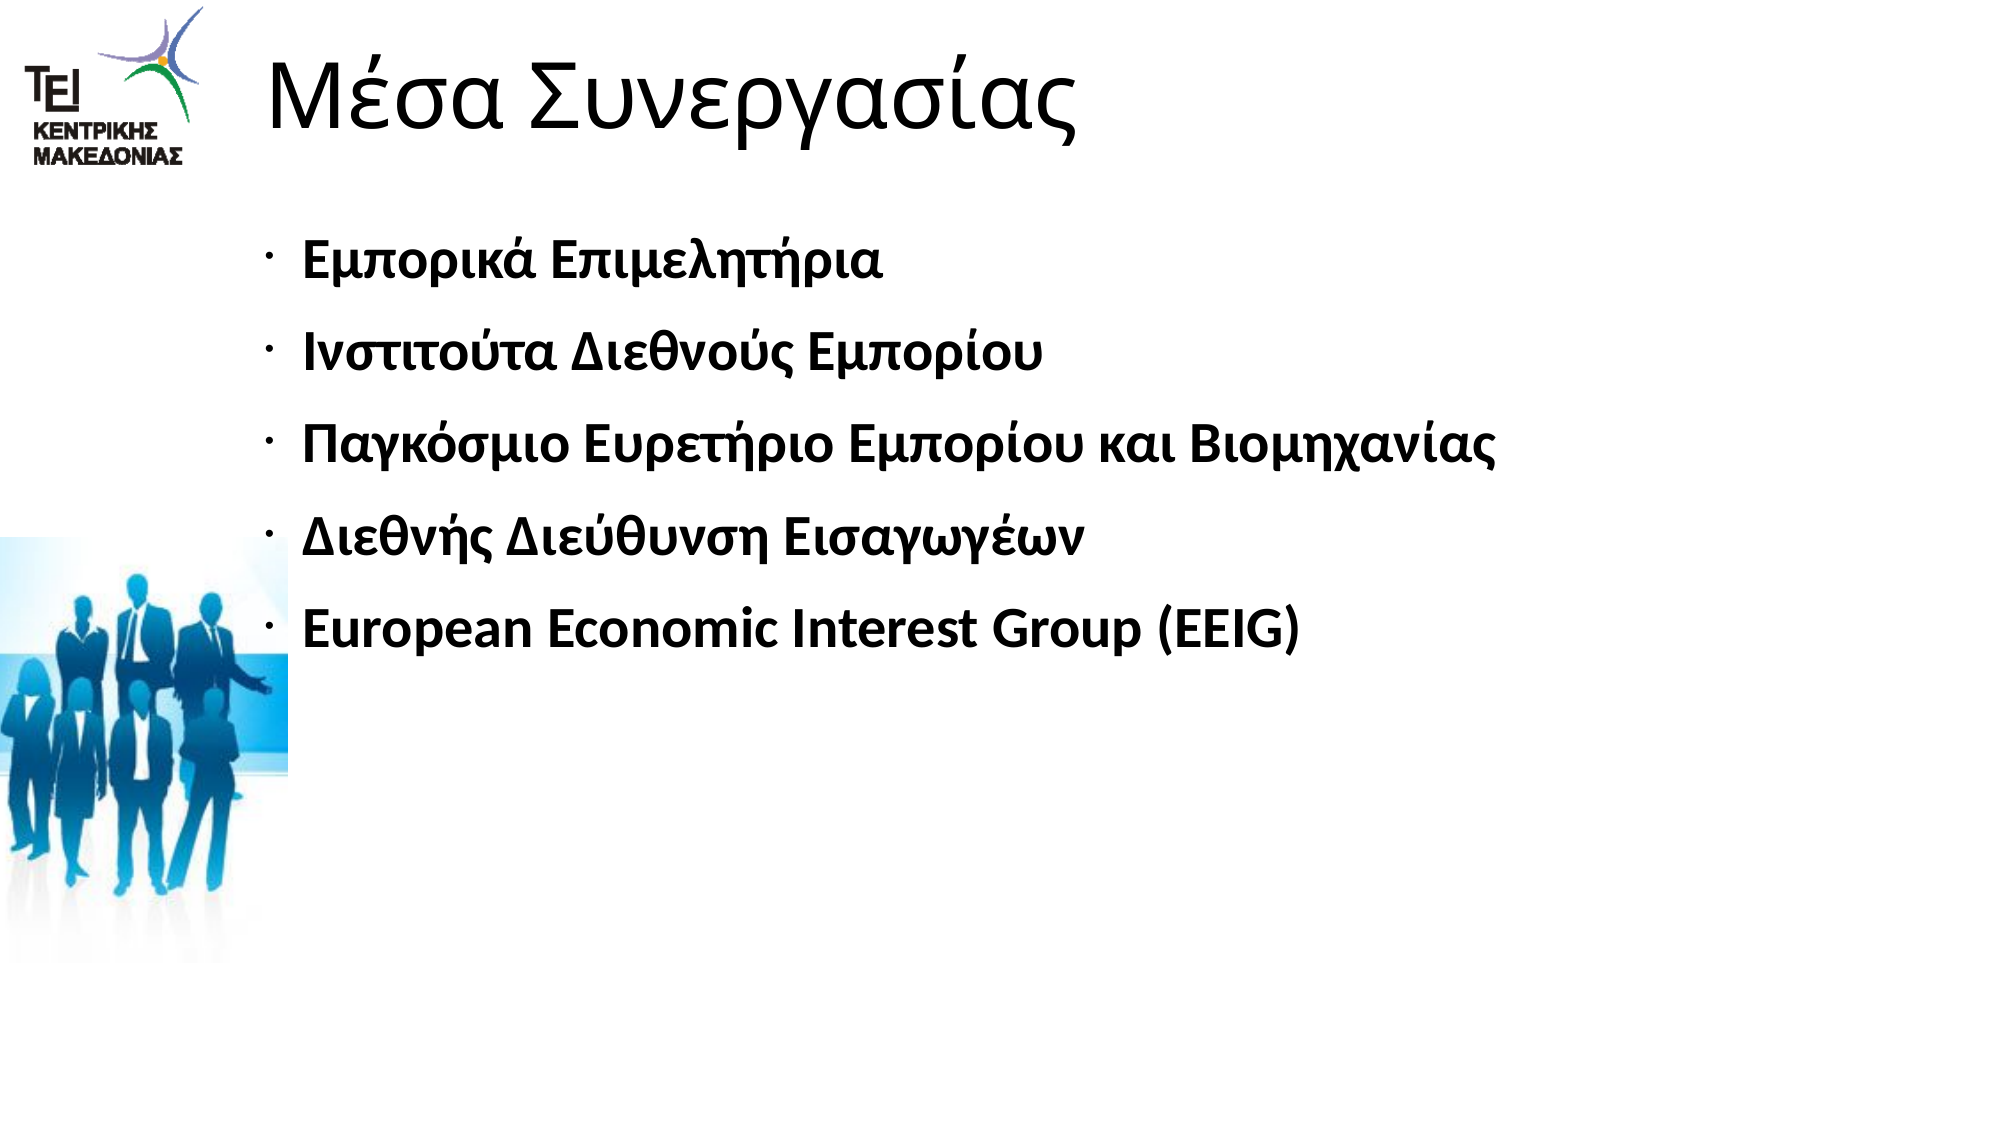

# Μέσα Συνεργασίας
Εμπορικά Επιμελητήρια
Ινστιτούτα Διεθνούς Εμπορίου
Παγκόσμιο Ευρετήριο Εμπορίου και Βιομηχανίας
Διεθνής Διεύθυνση Εισαγωγέων
European Economic Interest Group (ΕΕΙG)